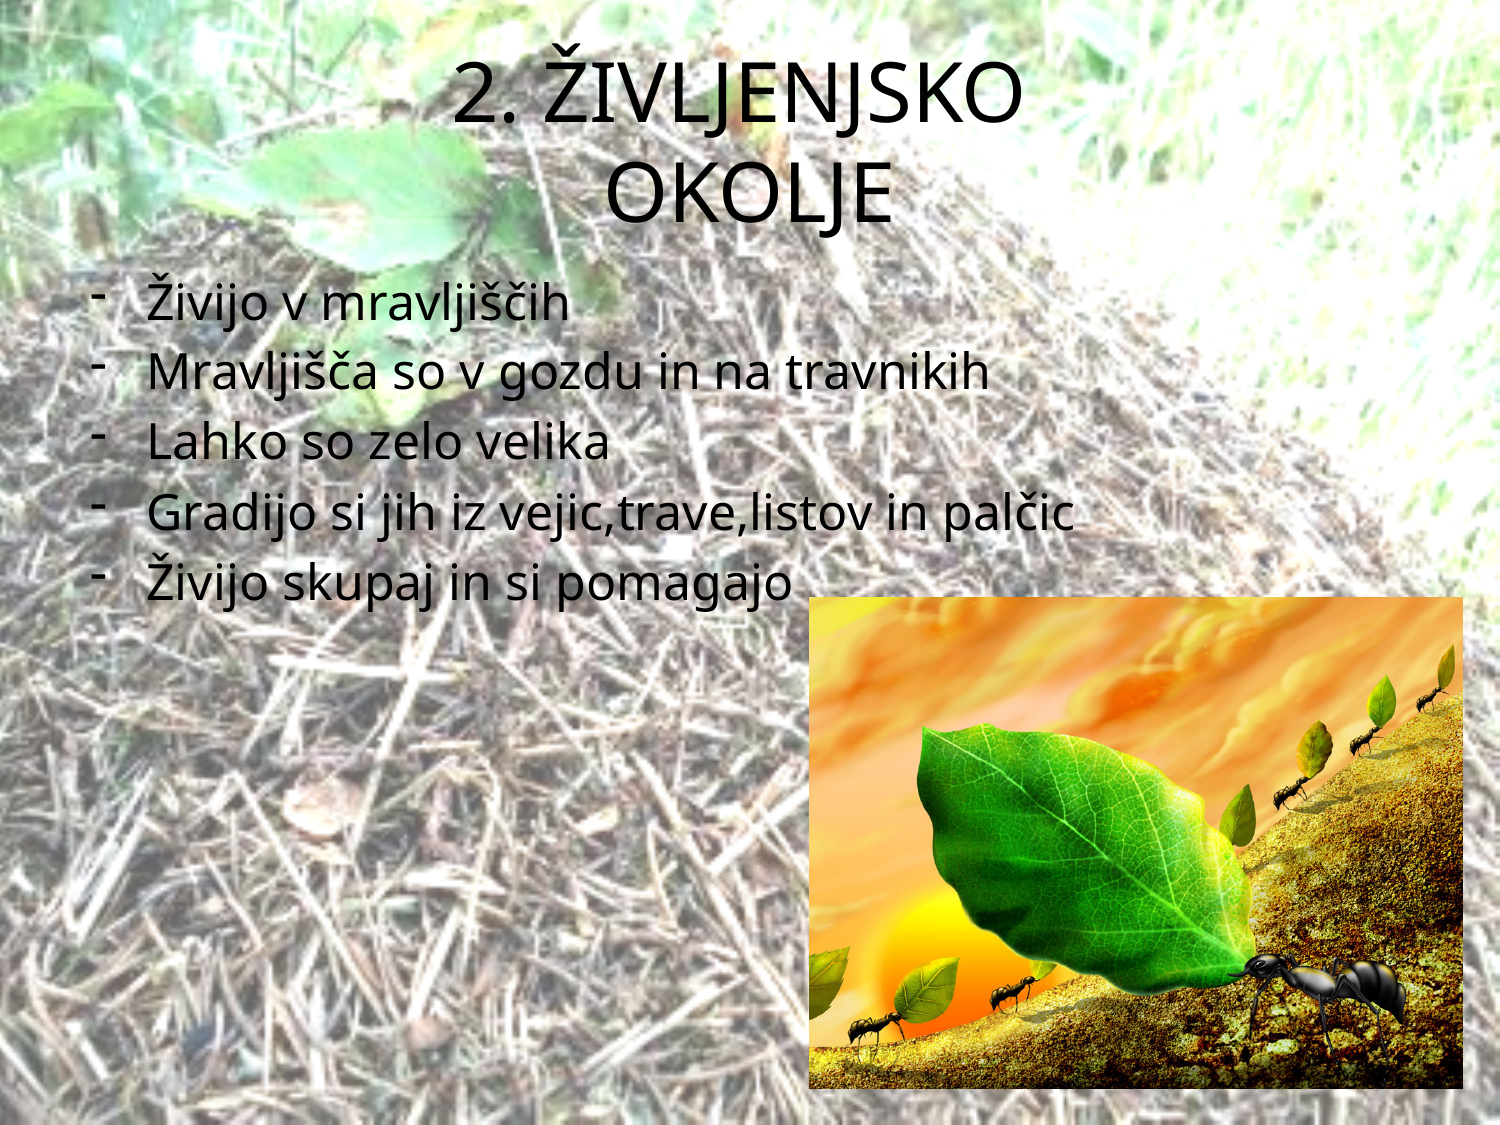

# 2. ŽIVLJENJSKO OKOLJE
Živijo v mravljiščih
Mravljišča so v gozdu in na travnikih
Lahko so zelo velika
Gradijo si jih iz vejic,trave,listov in palčic
Živijo skupaj in si pomagajo